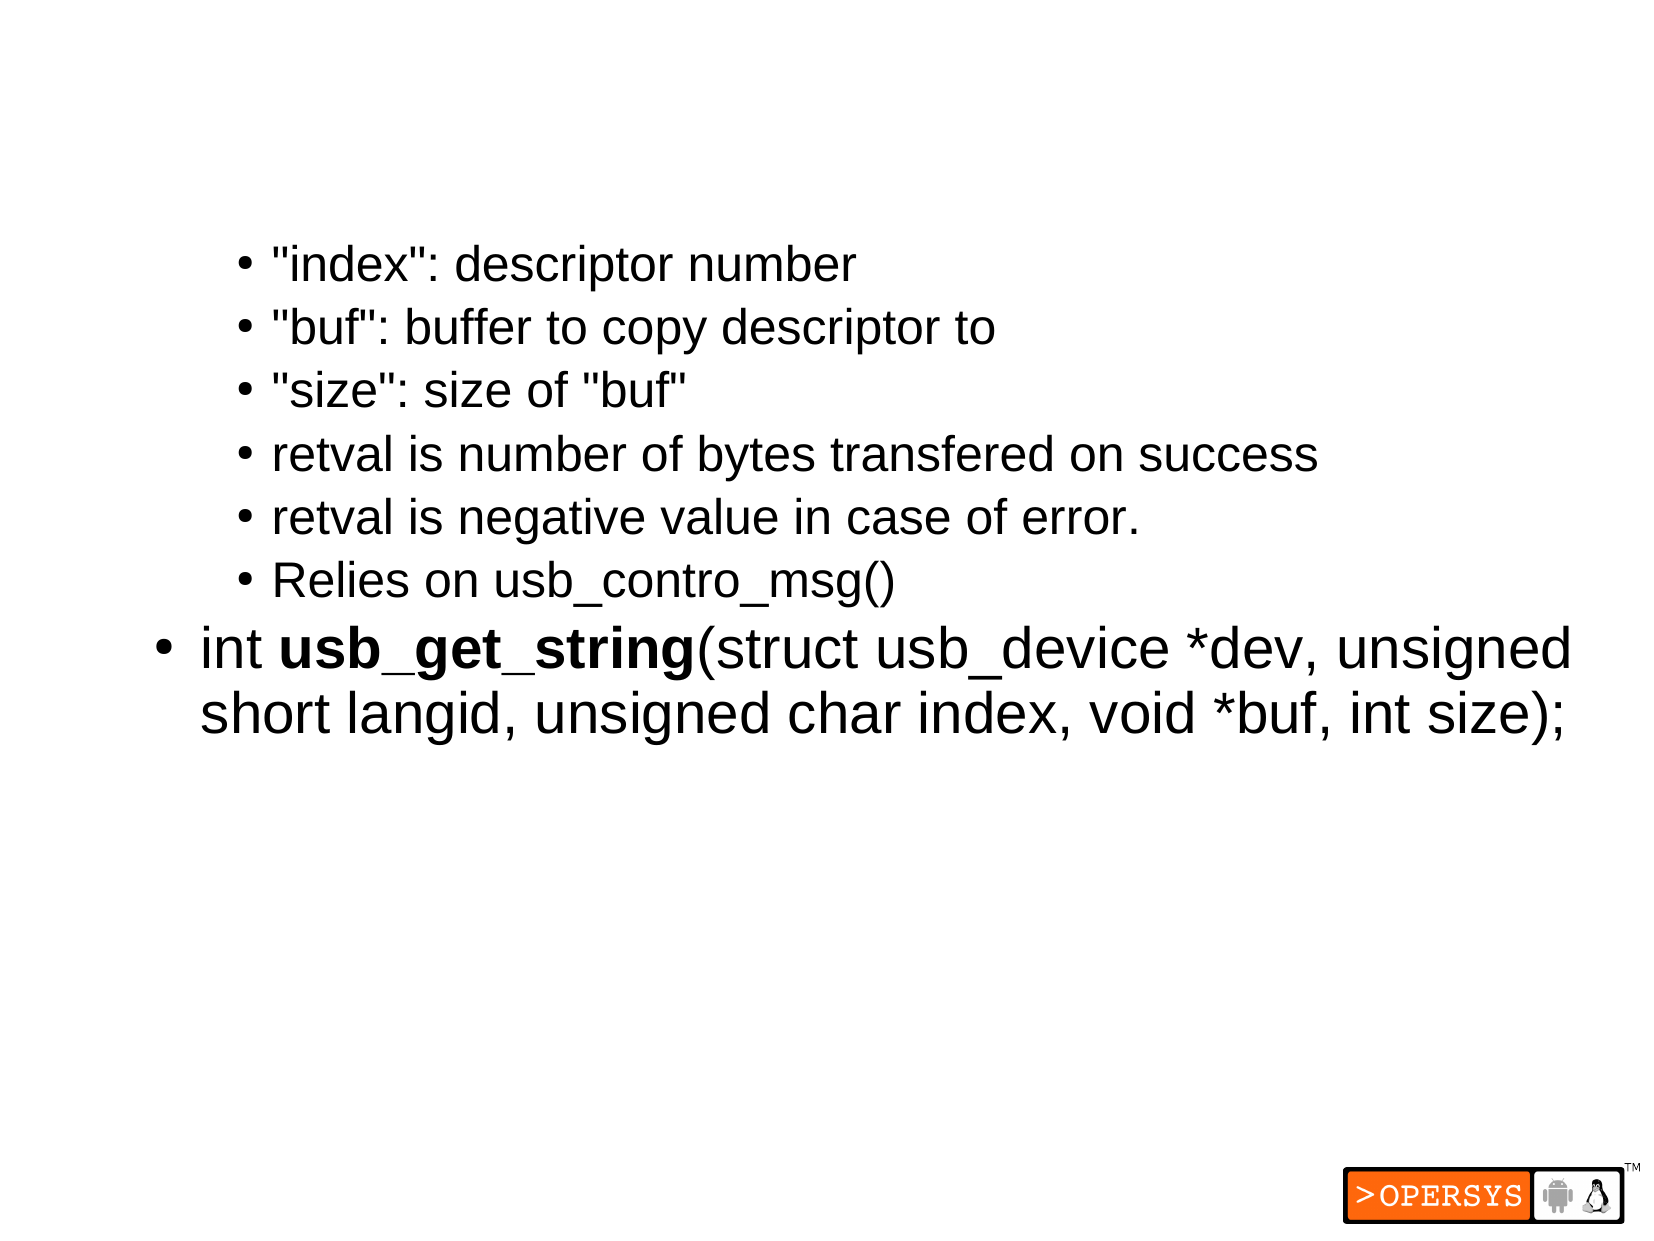

# "index": descriptor number
"buf": buffer to copy descriptor to
"size": size of "buf"
retval is number of bytes transfered on success
retval is negative value in case of error.
Relies on usb_contro_msg()
int usb_get_string(struct usb_device *dev, unsigned short langid, unsigned char index, void *buf, int size);